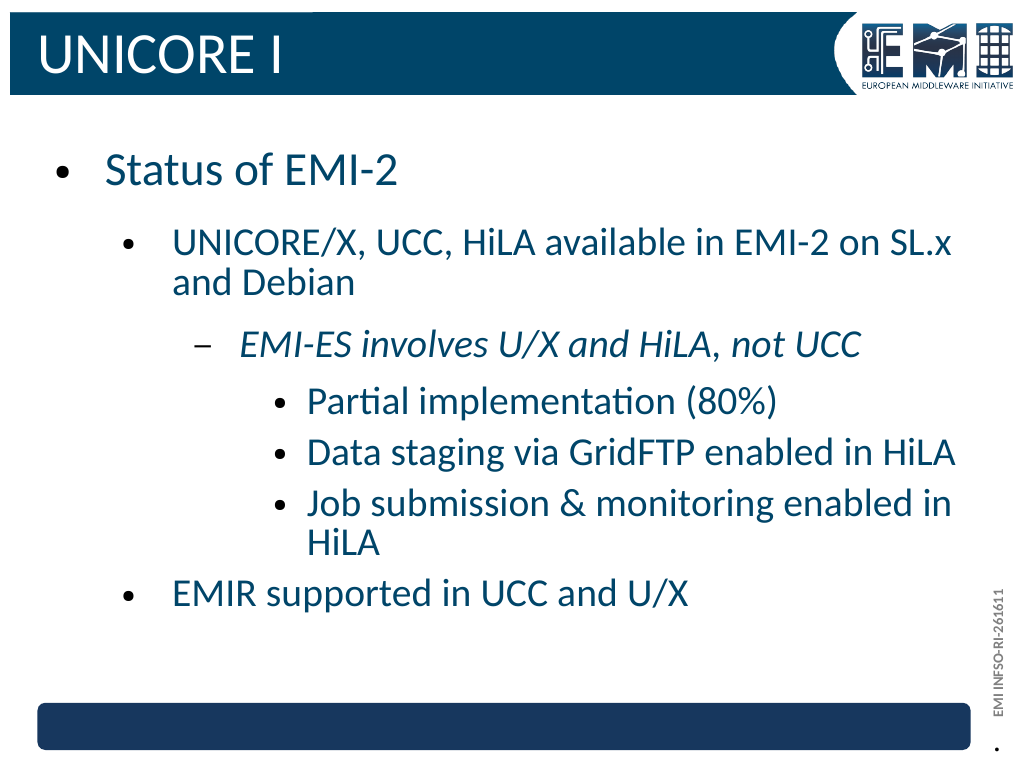

# UNICORE I
Status of EMI-2
UNICORE/X, UCC, HiLA available in EMI-2 on SL.x and Debian
EMI-ES involves U/X and HiLA, not UCC
Partial implementation (80%)
Data staging via GridFTP enabled in HiLA
Job submission & monitoring enabled in HiLA
EMIR supported in UCC and U/X